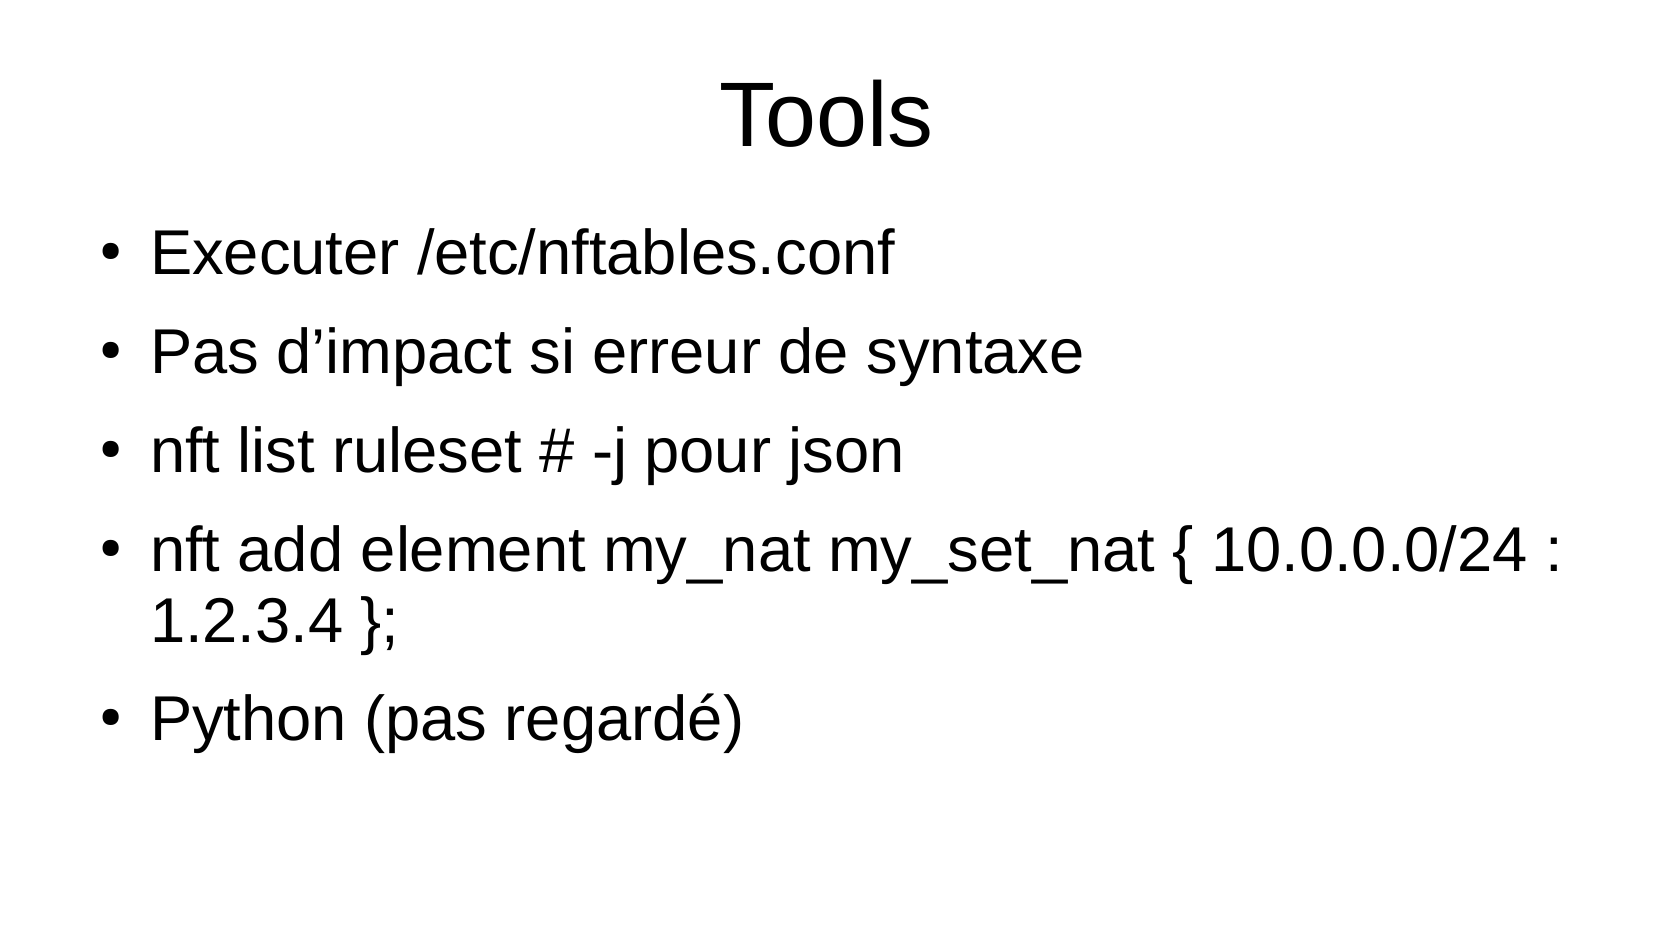

# Tools
Executer /etc/nftables.conf
Pas d’impact si erreur de syntaxe
nft list ruleset # -j pour json
nft add element my_nat my_set_nat { 10.0.0.0/24 : 1.2.3.4 };
Python (pas regardé)